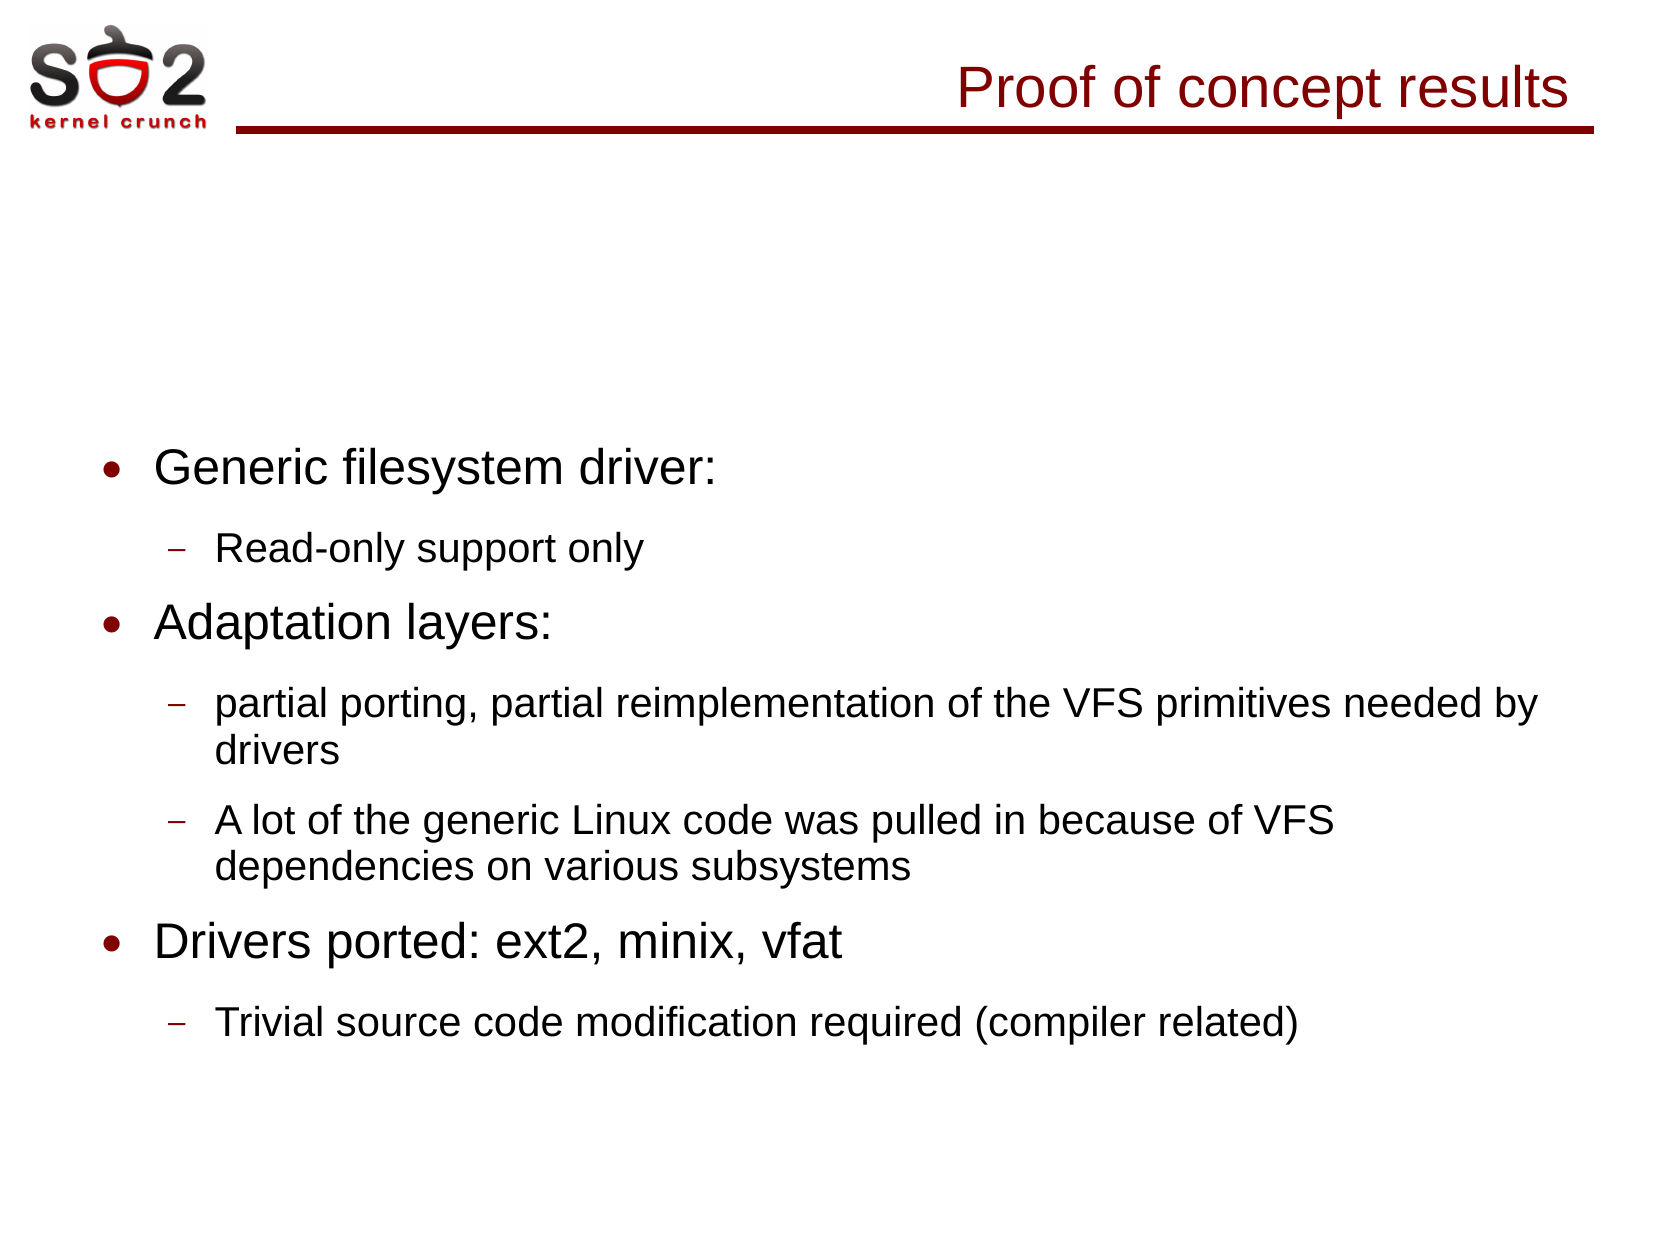

# Proof of concept results
Generic filesystem driver:
Read-only support only
Adaptation layers:
partial porting, partial reimplementation of the VFS primitives needed by drivers
A lot of the generic Linux code was pulled in because of VFS dependencies on various subsystems
Drivers ported: ext2, minix, vfat
Trivial source code modification required (compiler related)